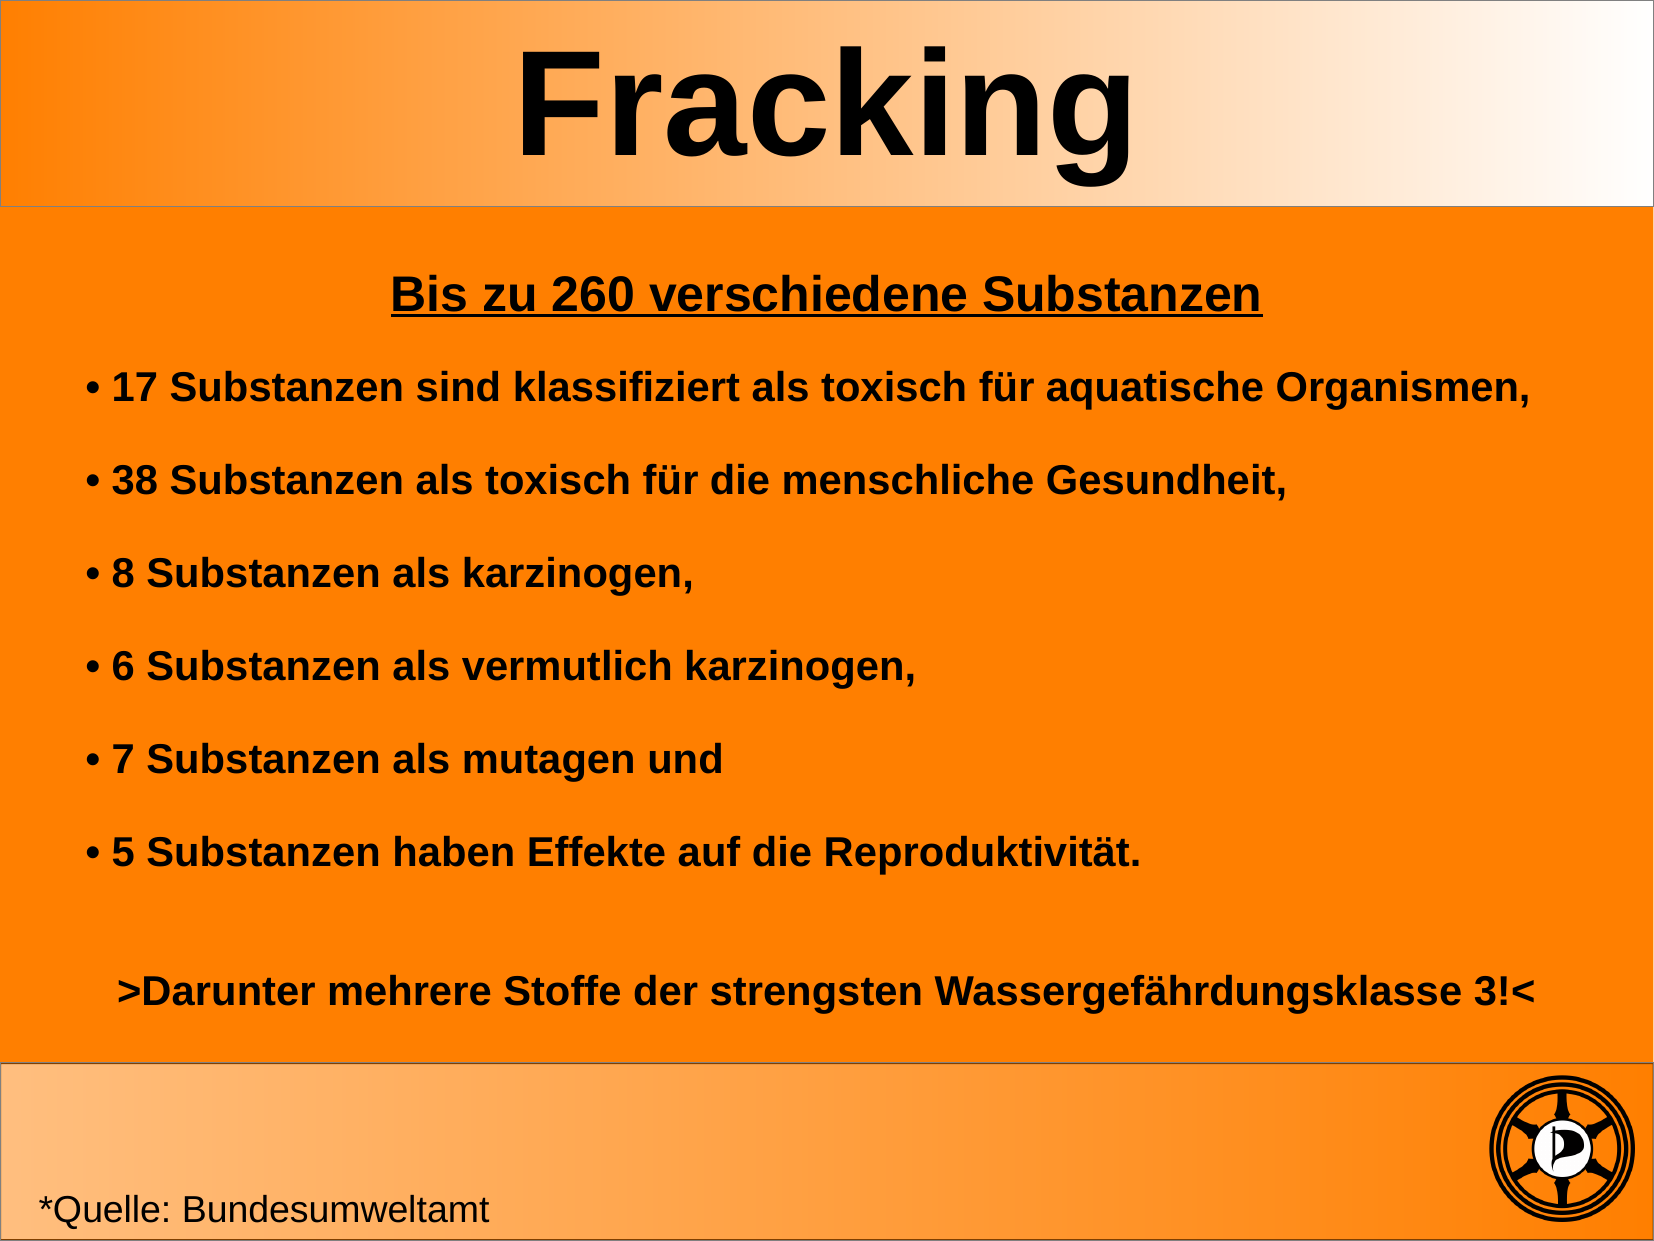

# Fracking
Bis zu 260 verschiedene Substanzen
• 17 Substanzen sind klassifiziert als toxisch für aquatische Organismen,
• 38 Substanzen als toxisch für die menschliche Gesundheit,
• 8 Substanzen als karzinogen,
• 6 Substanzen als vermutlich karzinogen,
• 7 Substanzen als mutagen und
• 5 Substanzen haben Effekte auf die Reproduktivität.
>Darunter mehrere Stoffe der strengsten Wassergefährdungsklasse 3!<
*Quelle: Bundesumweltamt